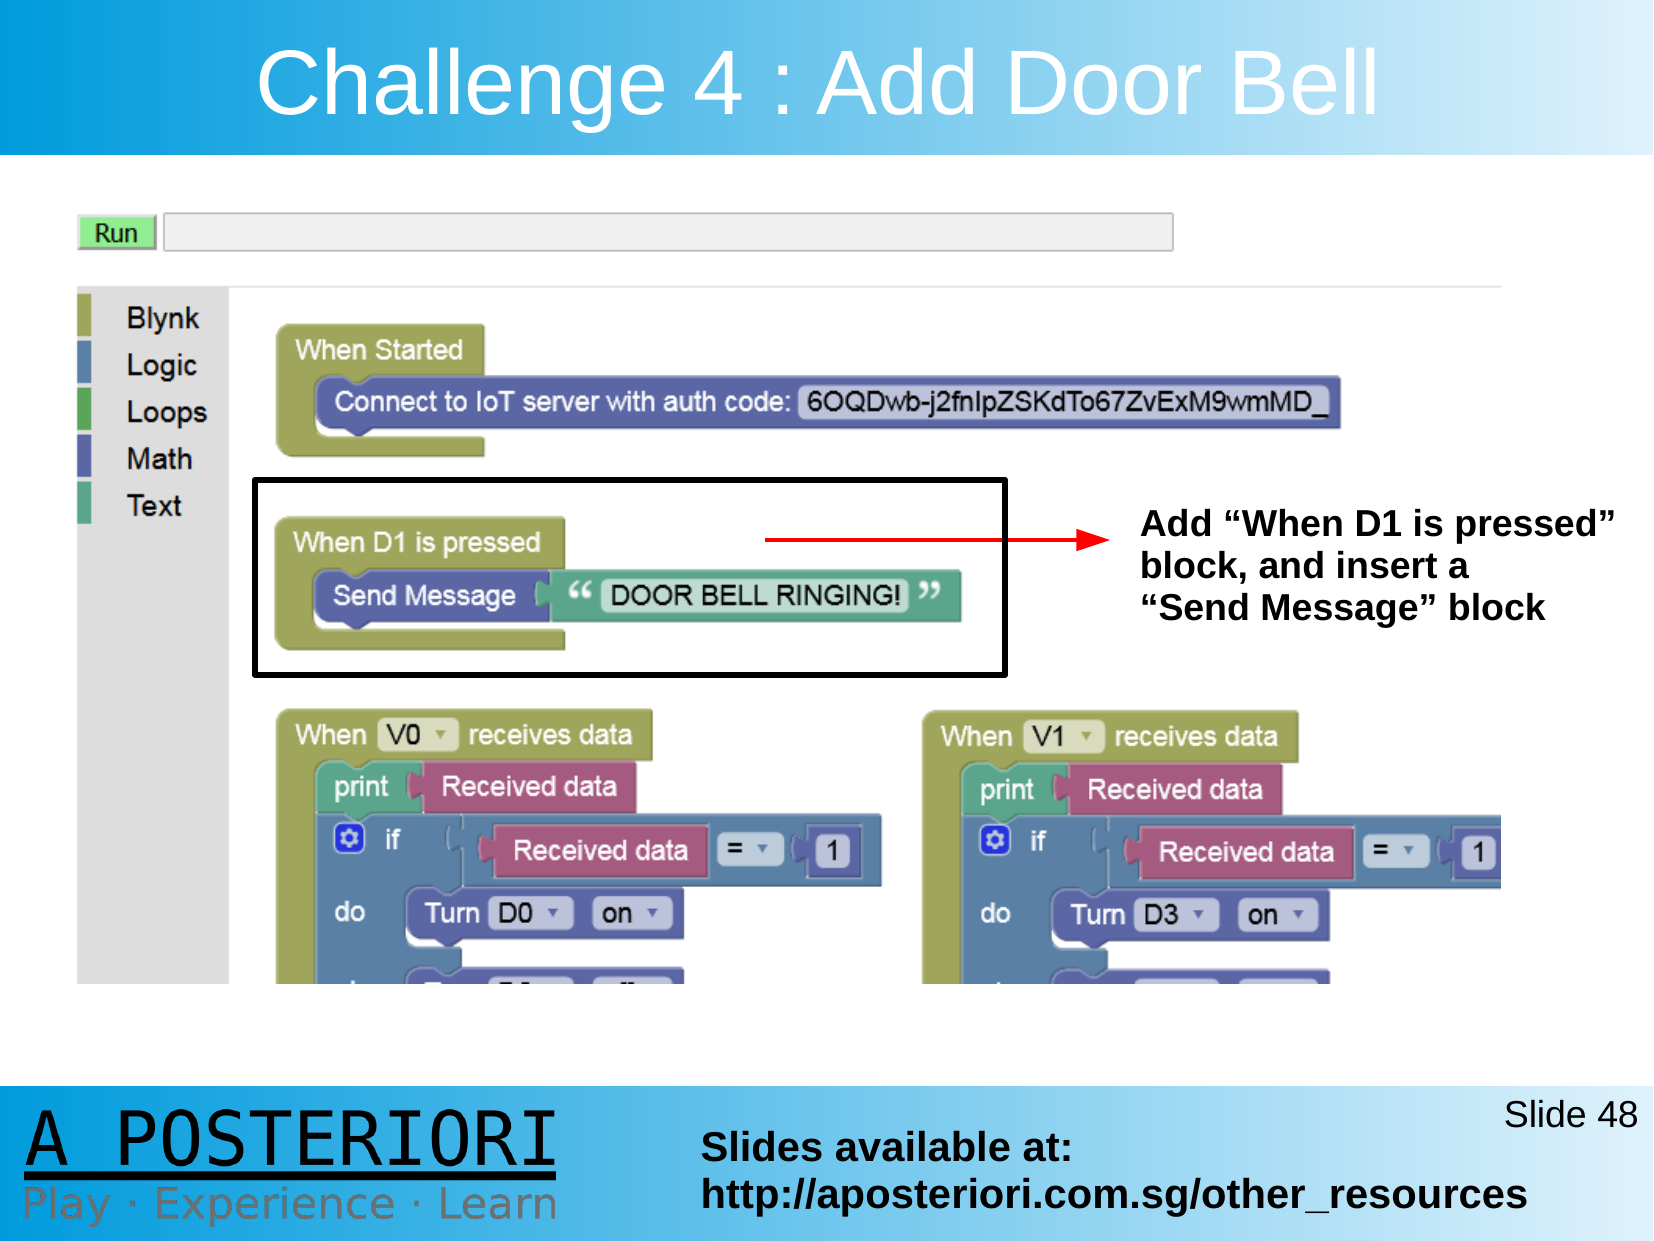

# Challenge 4 : Add Door Bell
Add “When D1 is pressed”
block, and insert a
“Send Message” block